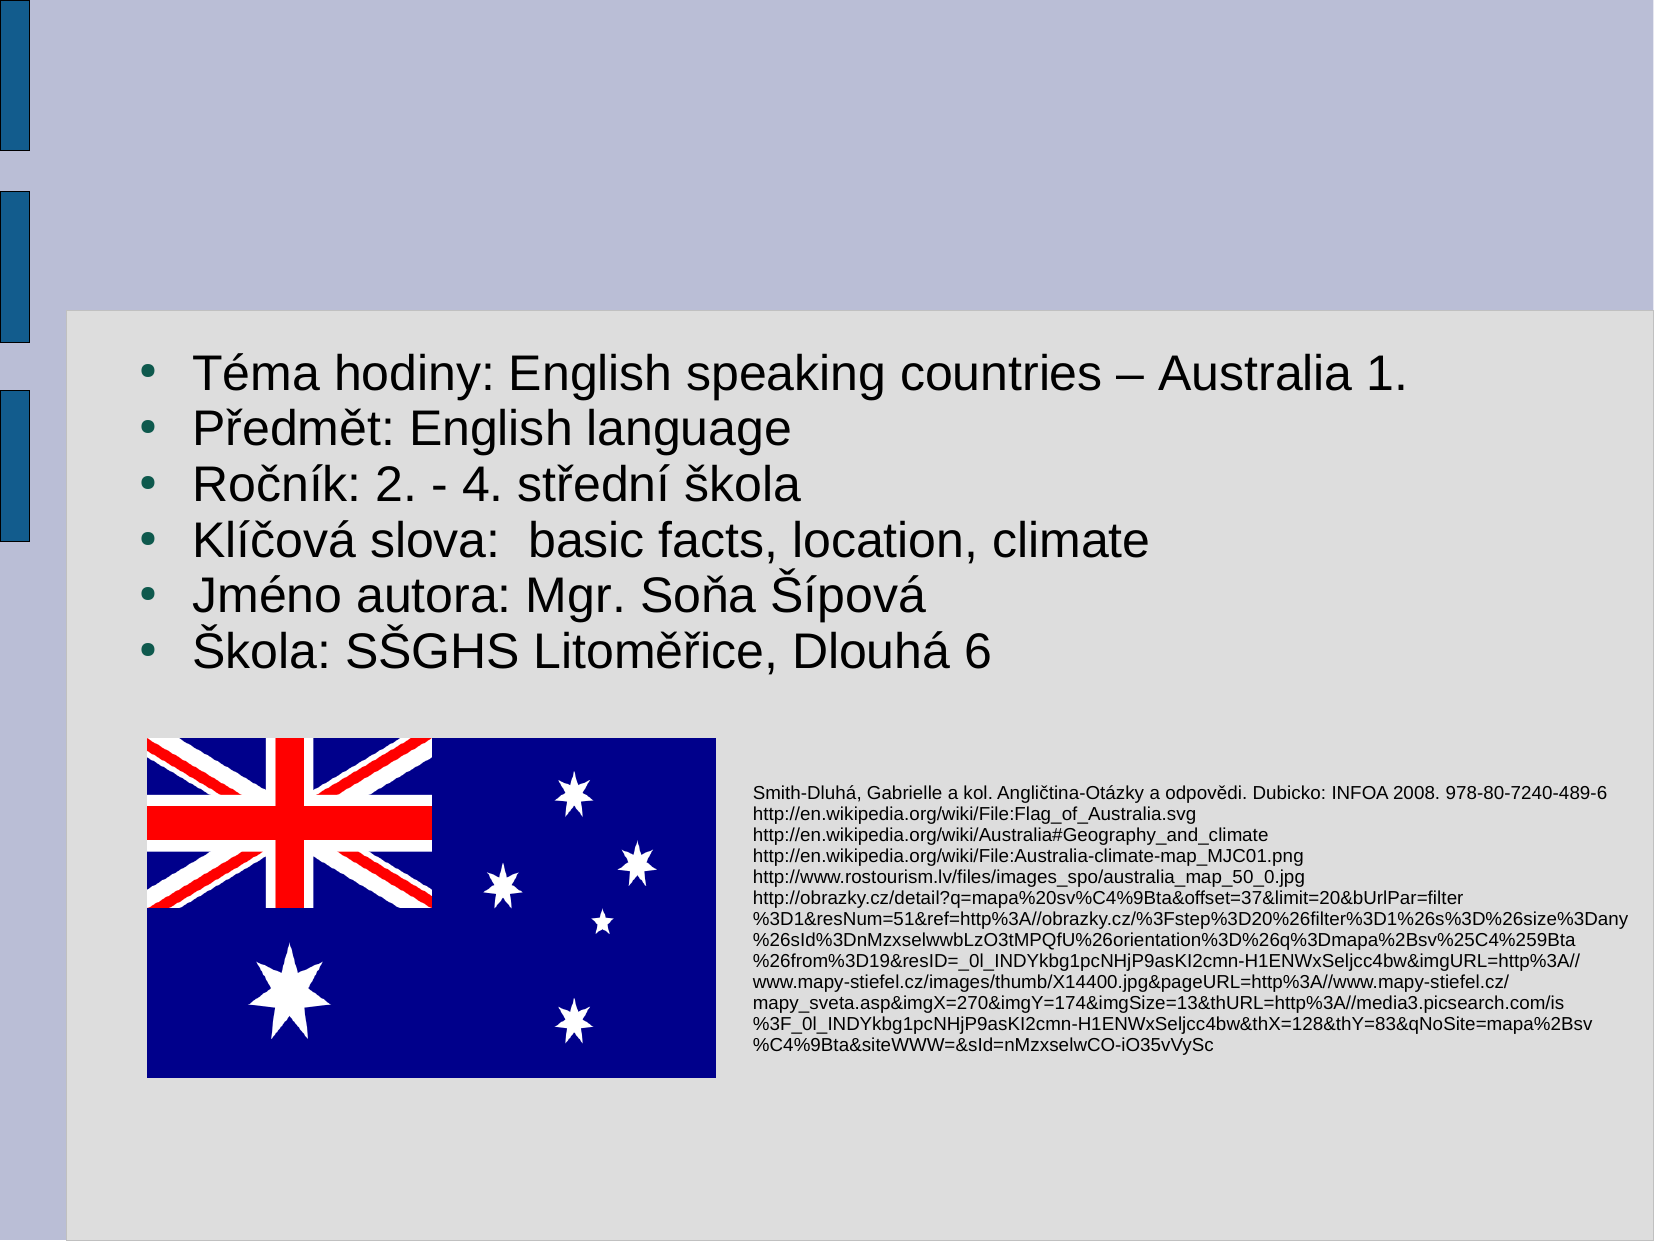

# Téma hodiny: English speaking countries – Australia 1.
Předmět: English language
Ročník: 2. - 4. střední škola
Klíčová slova: basic facts, location, climate
Jméno autora: Mgr. Soňa Šípová
Škola: SŠGHS Litoměřice, Dlouhá 6
Smith-Dluhá, Gabrielle a kol. Angličtina-Otázky a odpovědi. Dubicko: INFOA 2008. 978-80-7240-489-6
http://en.wikipedia.org/wiki/File:Flag_of_Australia.svg
http://en.wikipedia.org/wiki/Australia#Geography_and_climate
http://en.wikipedia.org/wiki/File:Australia-climate-map_MJC01.png
http://www.rostourism.lv/files/images_spo/australia_map_50_0.jpg
http://obrazky.cz/detail?q=mapa%20sv%C4%9Bta&offset=37&limit=20&bUrlPar=filter%3D1&resNum=51&ref=http%3A//obrazky.cz/%3Fstep%3D20%26filter%3D1%26s%3D%26size%3Dany%26sId%3DnMzxselwwbLzO3tMPQfU%26orientation%3D%26q%3Dmapa%2Bsv%25C4%259Bta%26from%3D19&resID=_0l_INDYkbg1pcNHjP9asKI2cmn-H1ENWxSeljcc4bw&imgURL=http%3A//www.mapy-stiefel.cz/images/thumb/X14400.jpg&pageURL=http%3A//www.mapy-stiefel.cz/mapy_sveta.asp&imgX=270&imgY=174&imgSize=13&thURL=http%3A//media3.picsearch.com/is%3F_0l_INDYkbg1pcNHjP9asKI2cmn-H1ENWxSeljcc4bw&thX=128&thY=83&qNoSite=mapa%2Bsv%C4%9Bta&siteWWW=&sId=nMzxselwCO-iO35vVySc